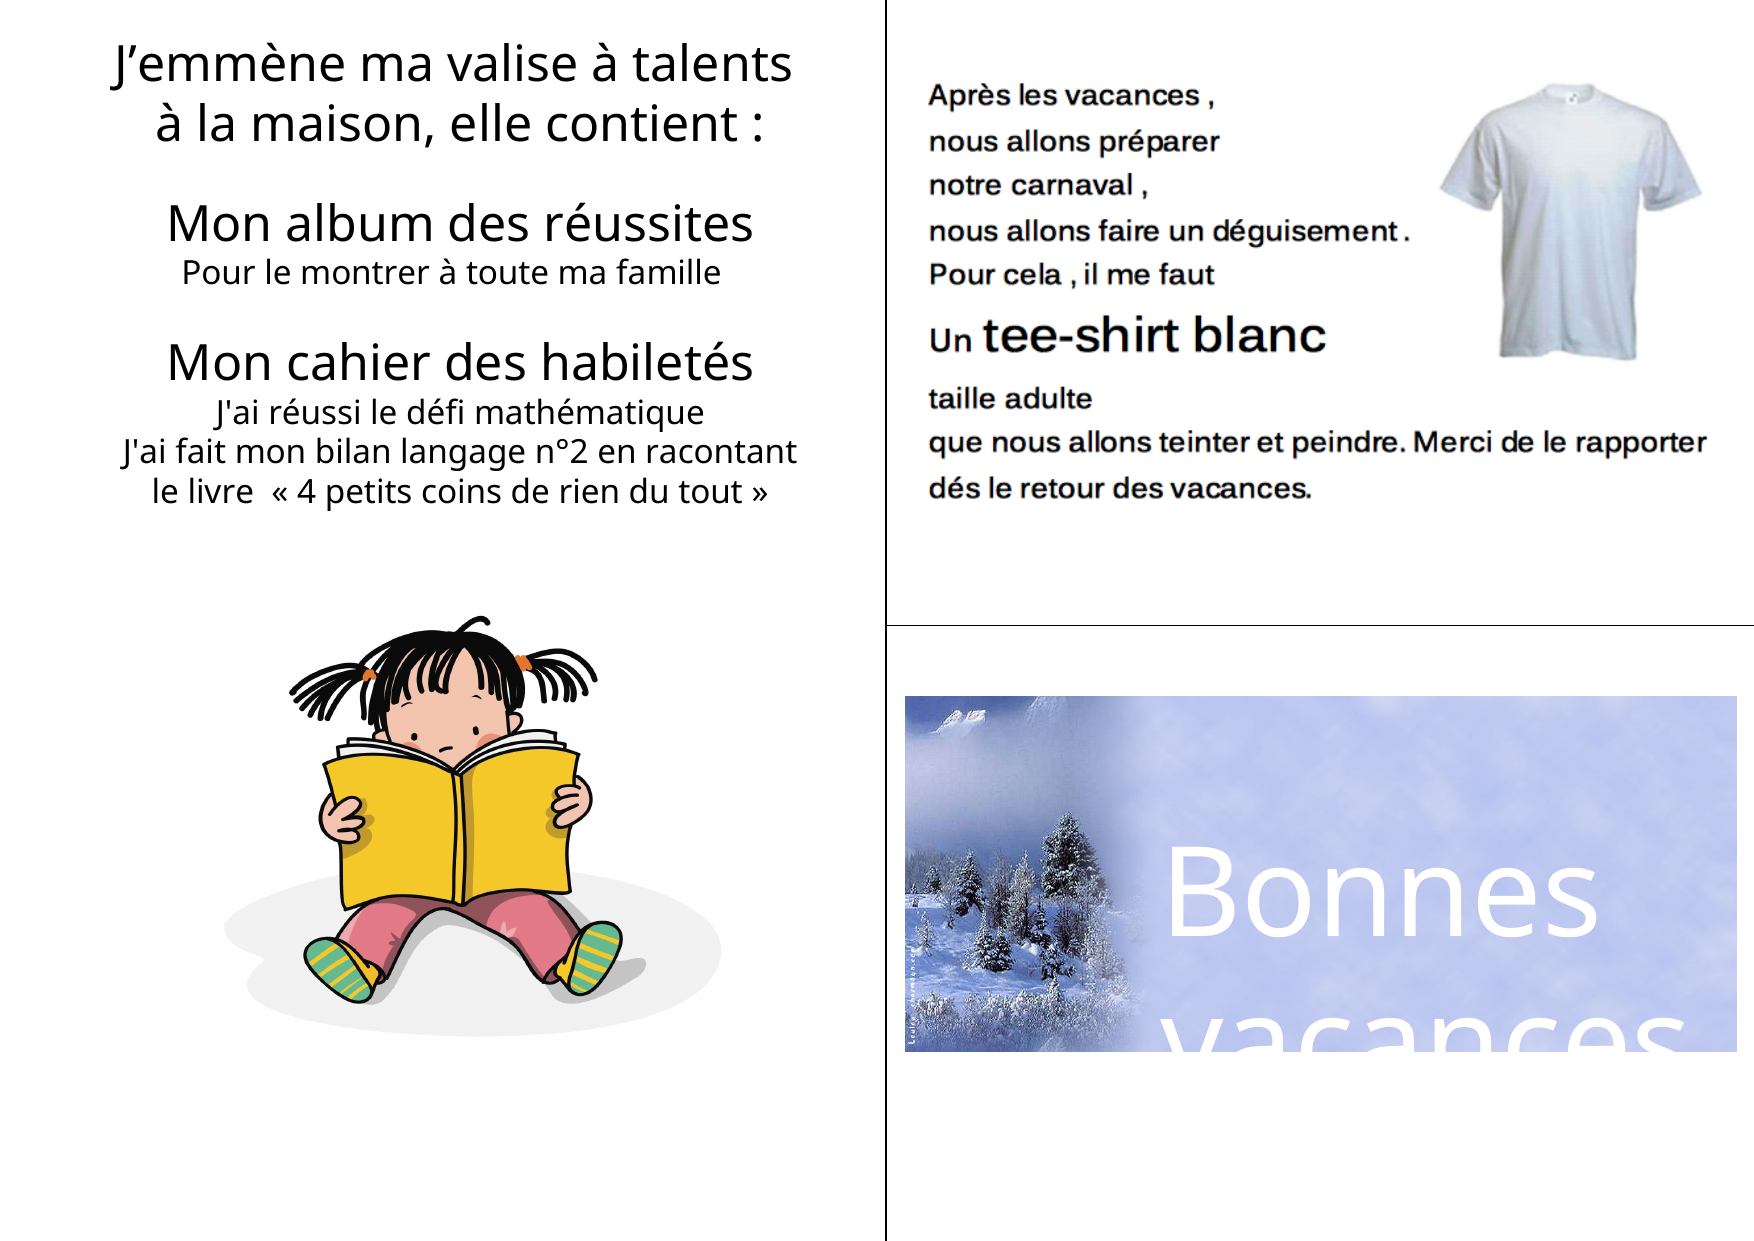

J’emmène ma valise à talents
à la maison, elle contient :
Mon album des réussites
Pour le montrer à toute ma famille
Mon cahier des habiletés
J'ai réussi le défi mathématique
J'ai fait mon bilan langage n°2 en racontant
 le livre  « 4 petits coins de rien du tout »
Bonnes vacances